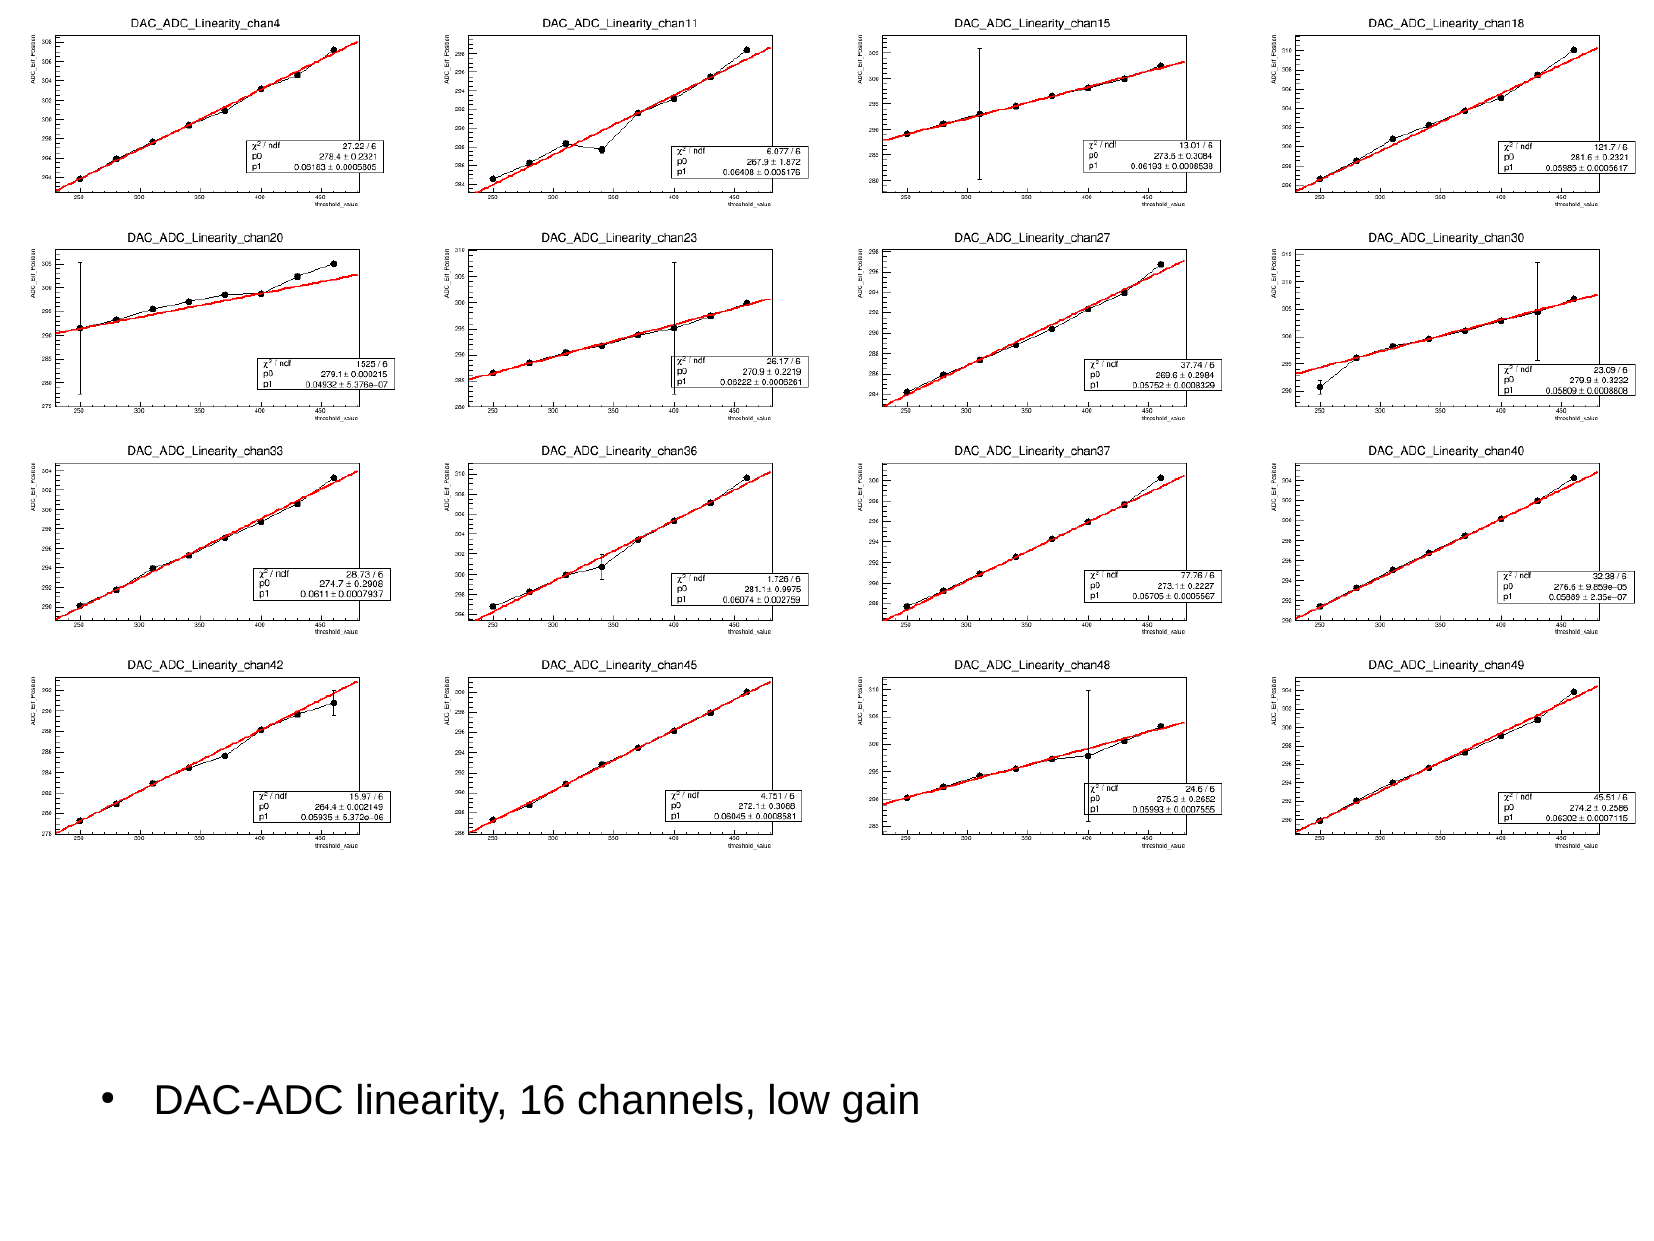

# DAC-ADC linearity, 16 channels, low gain